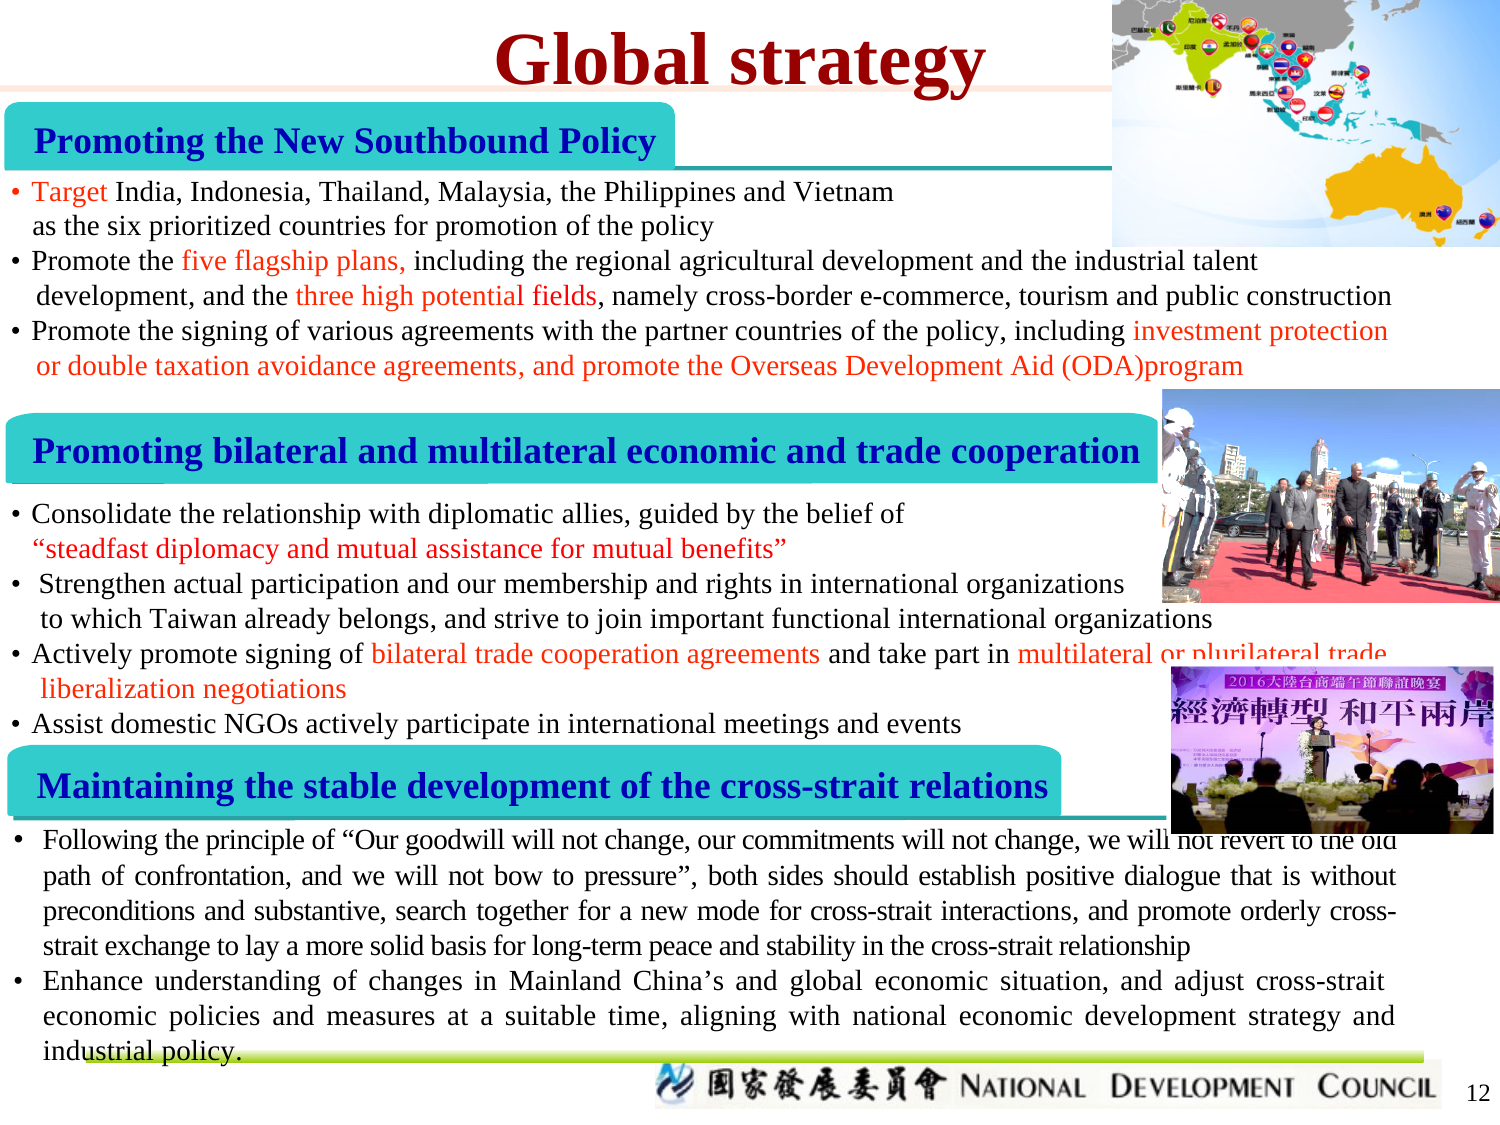

Global strategy
Promoting the New Southbound Policy
•	Target India, Indonesia, Thailand, Malaysia, the Philippines and Vietnam
 as the six prioritized countries for promotion of the policy
•	Promote the five flagship plans, including the regional agricultural development and the industrial talent development, and the three high potential fields, namely cross-border e-commerce, tourism and public construction
•	Promote the signing of various agreements with the partner countries of the policy, including investment protection or double taxation avoidance agreements, and promote the Overseas Development Aid (ODA)program
..
Promoting bilateral and multilateral economic and trade cooperation
•	Consolidate the relationship with diplomatic allies, guided by the belief of
 “steadfast diplomacy and mutual assistance for mutual benefits”
•	 Strengthen actual participation and our membership and rights in international organizations
to which Taiwan already belongs, and strive to join important functional international organizations
•	Actively promote signing of bilateral trade cooperation agreements and take part in multilateral or plurilateral trade liberalization negotiations
•	Assist domestic NGOs actively participate in international meetings and events
Maintaining the stable development of the cross-strait relations
•	Following the principle of “Our goodwill will not change, our commitments will not change, we will not revert to the old path of confrontation, and we will not bow to pressure”, both sides should establish positive dialogue that is without preconditions and substantive, search together for a new mode for cross-strait interactions, and promote orderly cross-strait exchange to lay a more solid basis for long-term peace and stability in the cross-strait relationship
•	Enhance understanding of changes in Mainland China’s and global economic situation, and adjust cross-strait economic policies and measures at a suitable time, aligning with national economic development strategy and industrial policy.